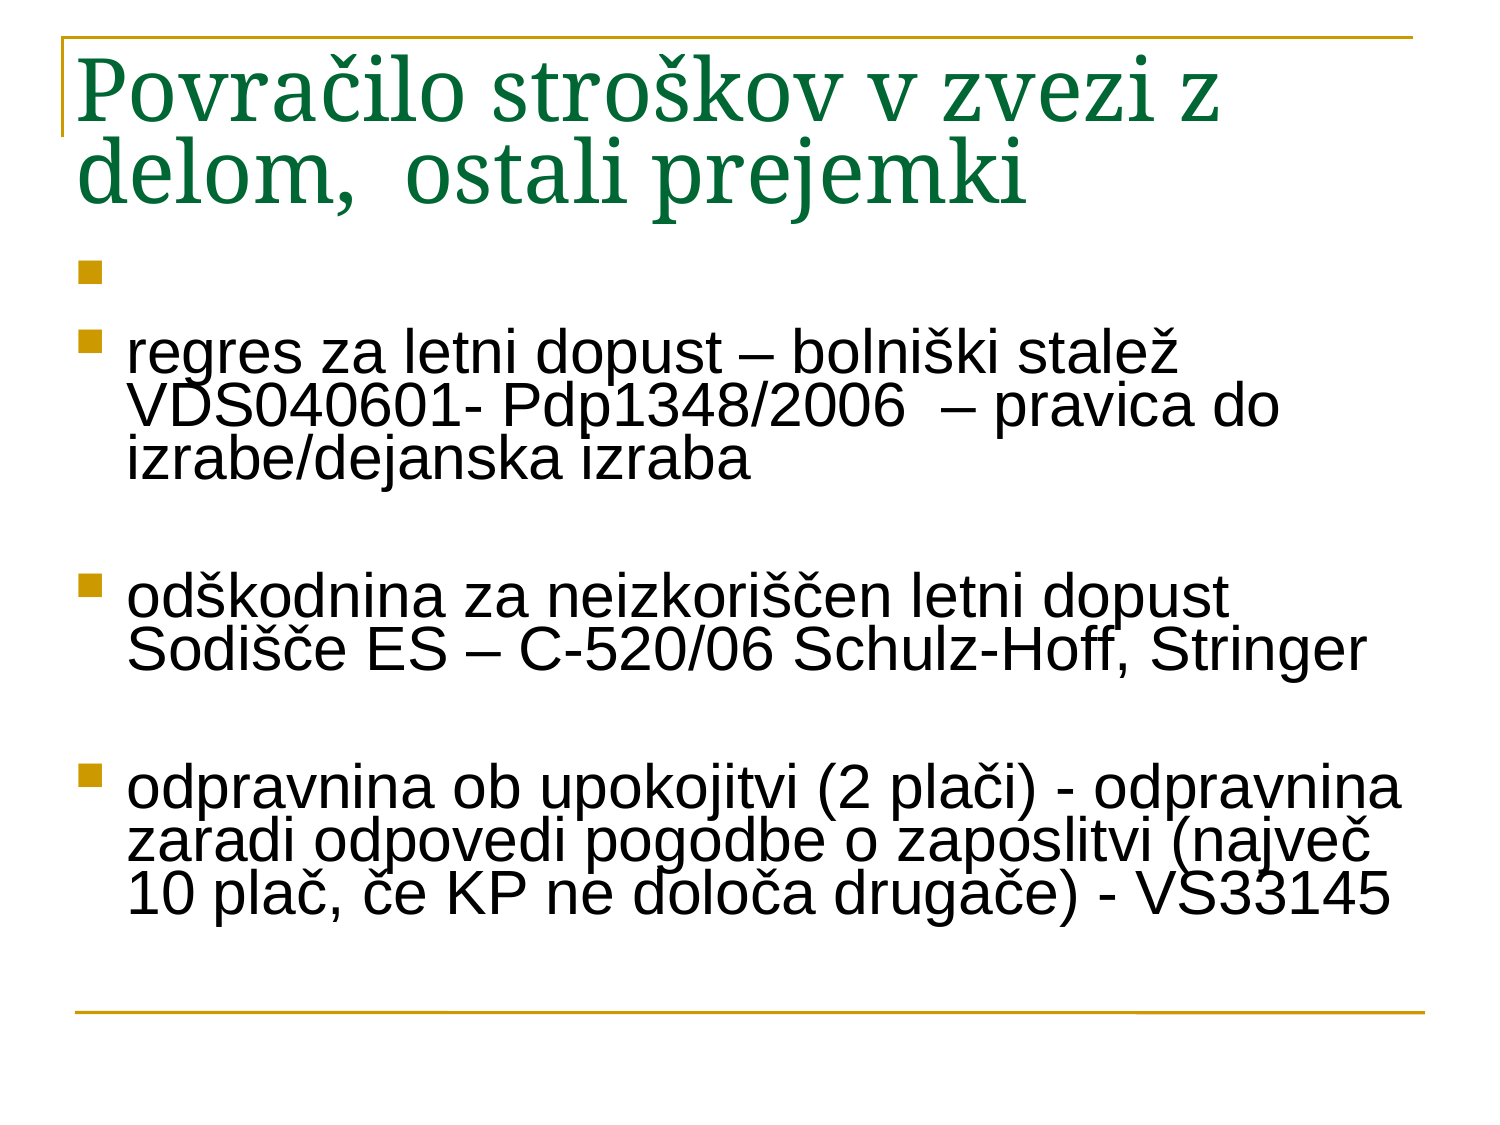

# Povračilo stroškov v zvezi z delom, ostali prejemki
regres za letni dopust – bolniški stalež VDS040601- Pdp1348/2006 – pravica do izrabe/dejanska izraba
odškodnina za neizkoriščen letni dopust Sodišče ES – C-520/06 Schulz-Hoff, Stringer
odpravnina ob upokojitvi (2 plači) - odpravnina zaradi odpovedi pogodbe o zaposlitvi (največ 10 plač, če KP ne določa drugače) - VS33145